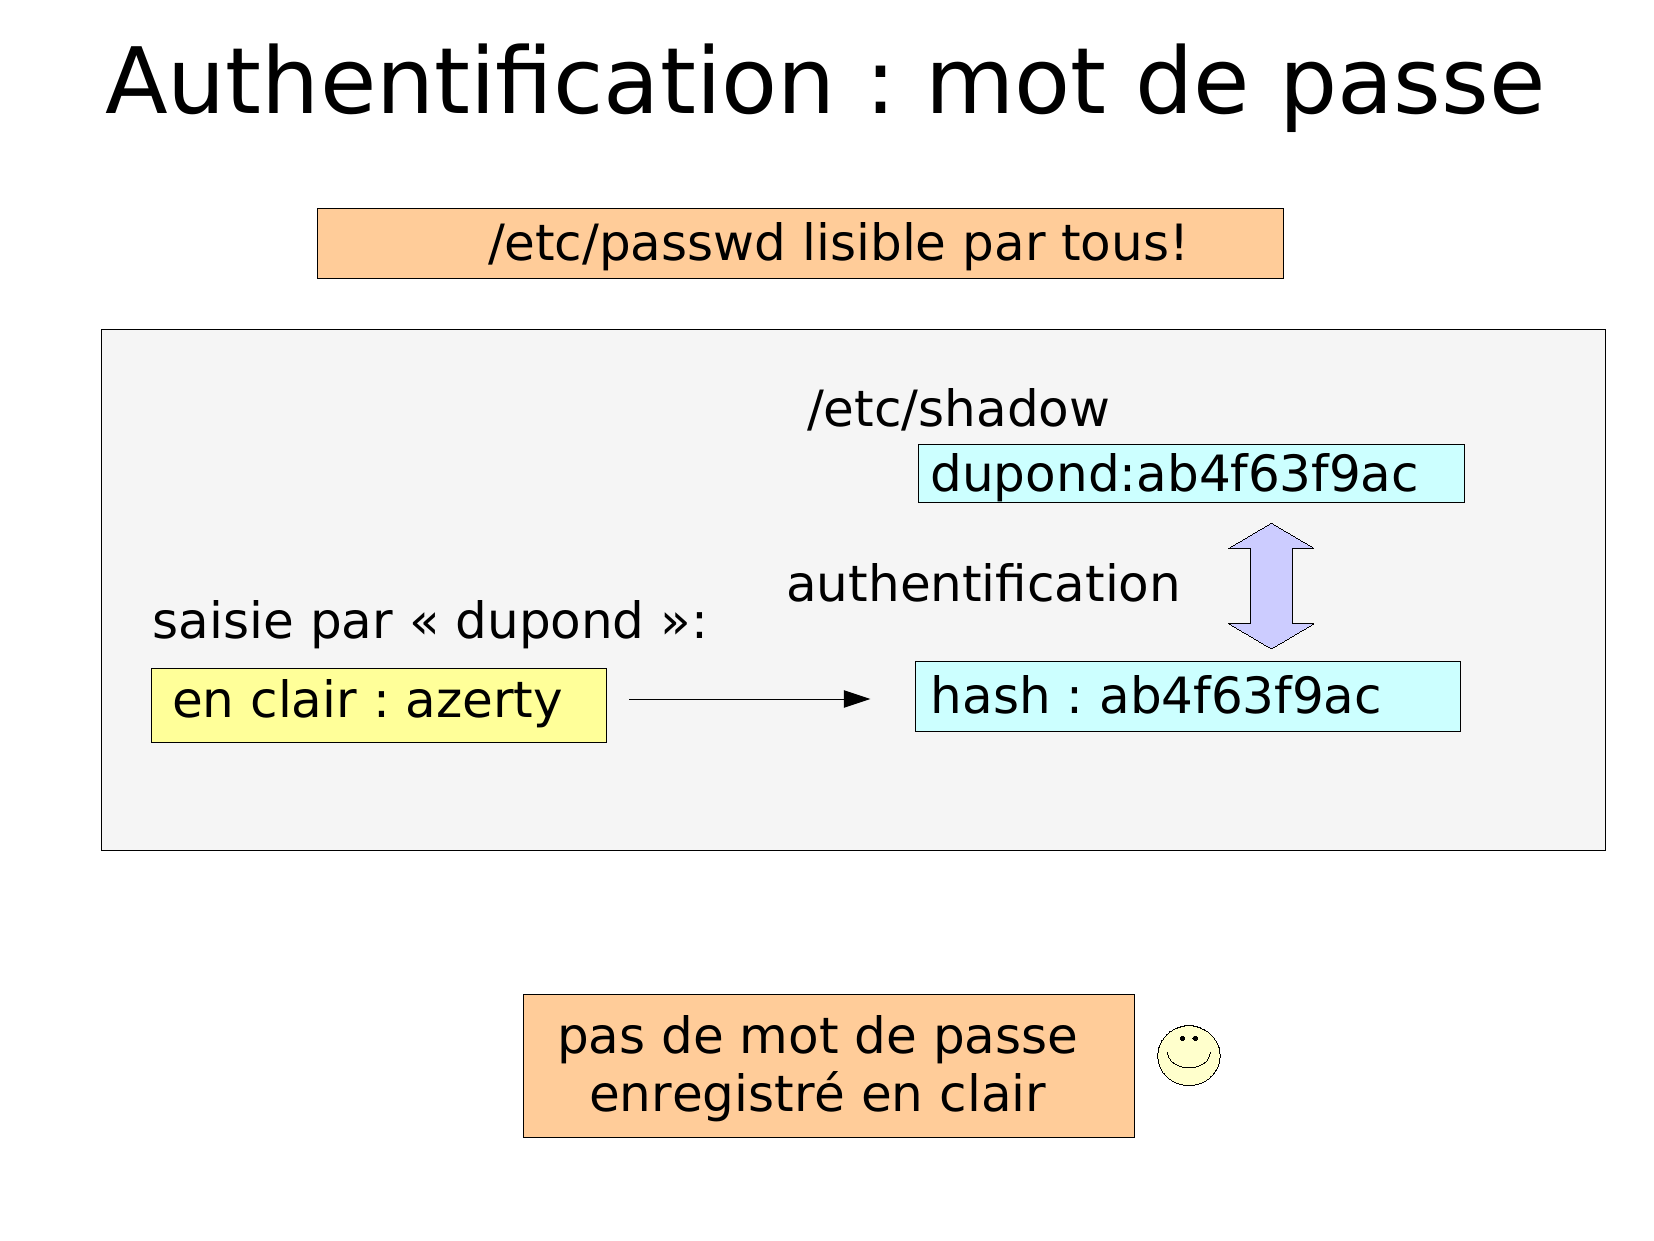

# Authentification : mot de passe
/etc/passwd lisible par tous!
/etc/shadow
dupond:ab4f63f9ac
authentification
saisie par « dupond »:
hash : ab4f63f9ac
en clair : azerty
pas de mot de passe
enregistré en clair